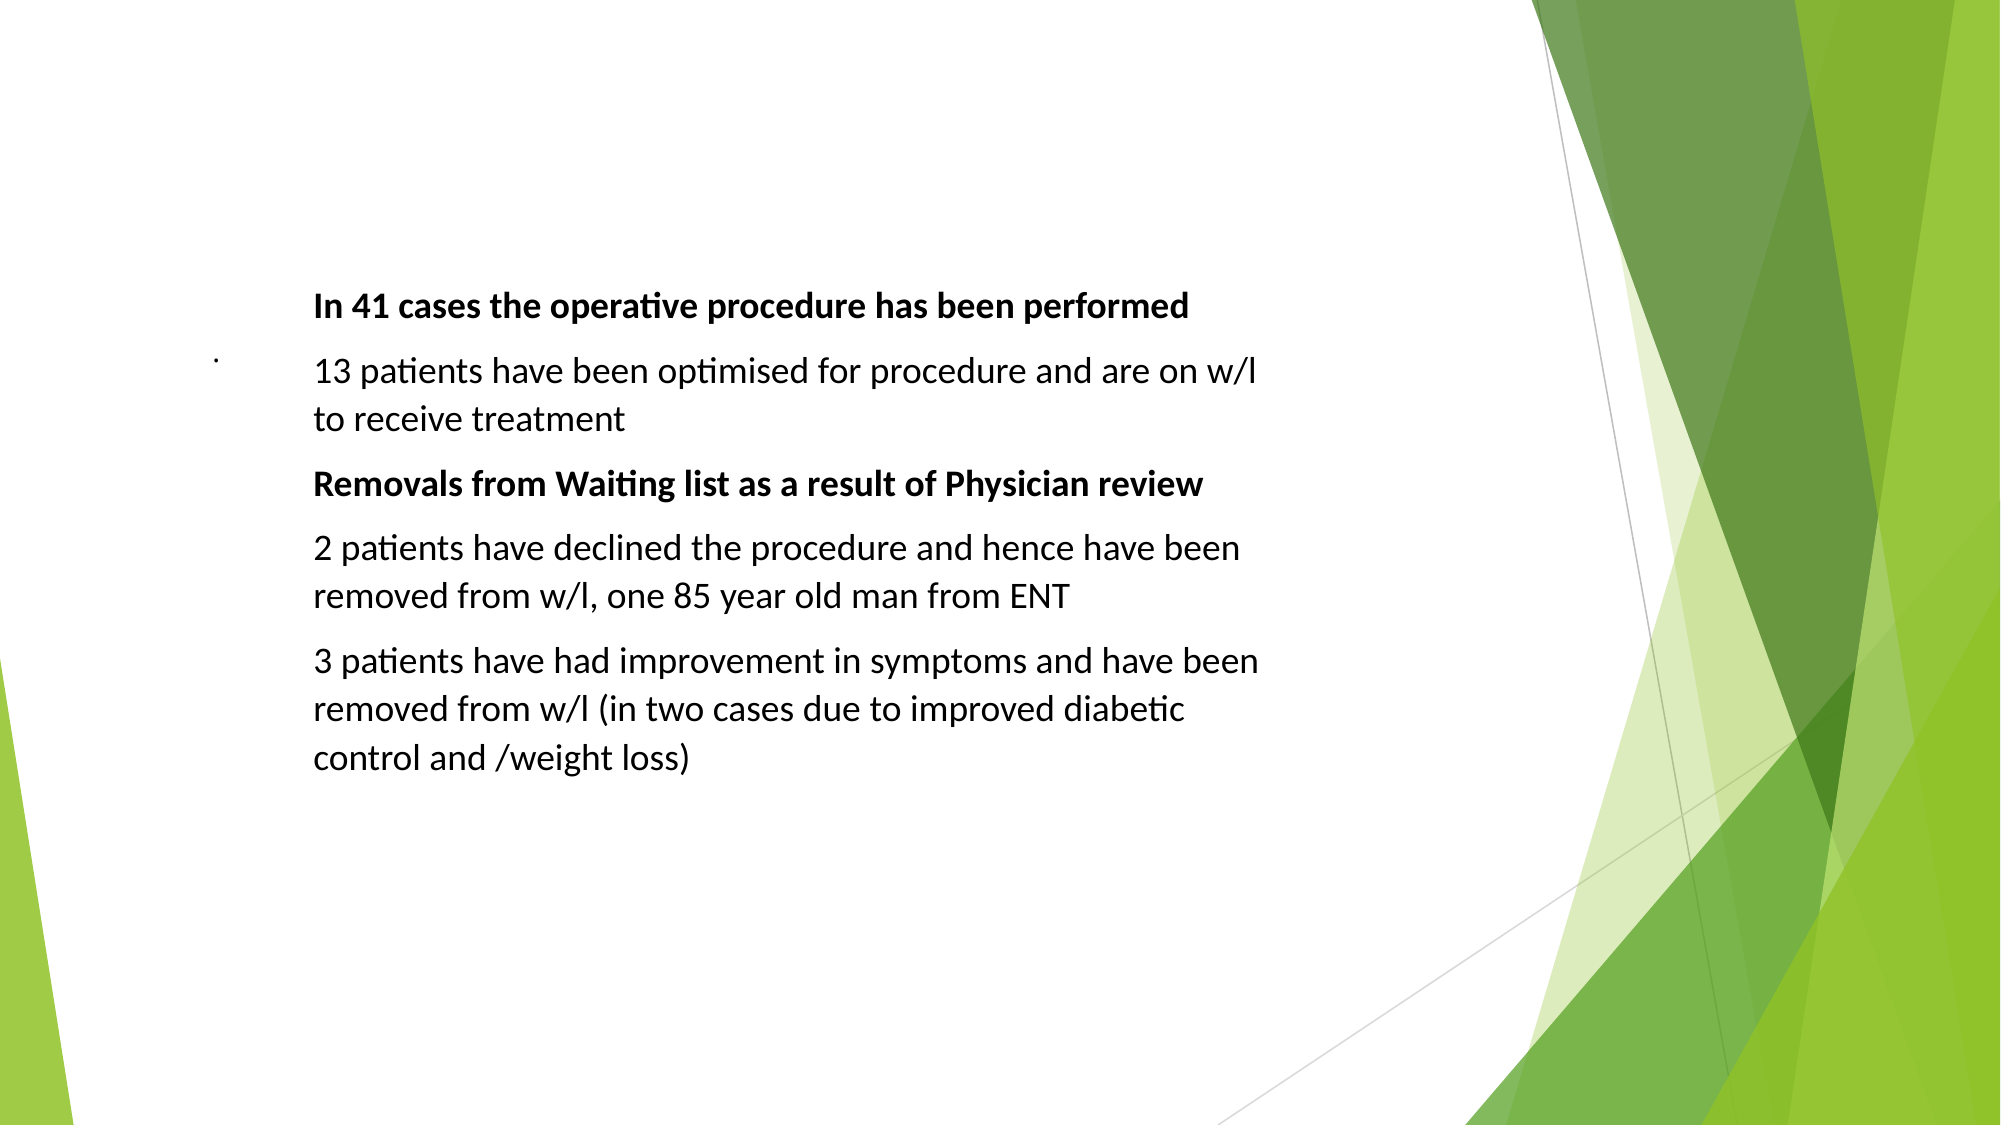

In 41 cases the operative procedure has been performed
13 patients have been optimised for procedure and are on w/l to receive treatment
Removals from Waiting list as a result of Physician review
2 patients have declined the procedure and hence have been removed from w/l, one 85 year old man from ENT
3 patients have had improvement in symptoms and have been removed from w/l (in two cases due to improved diabetic control and /weight loss)
.